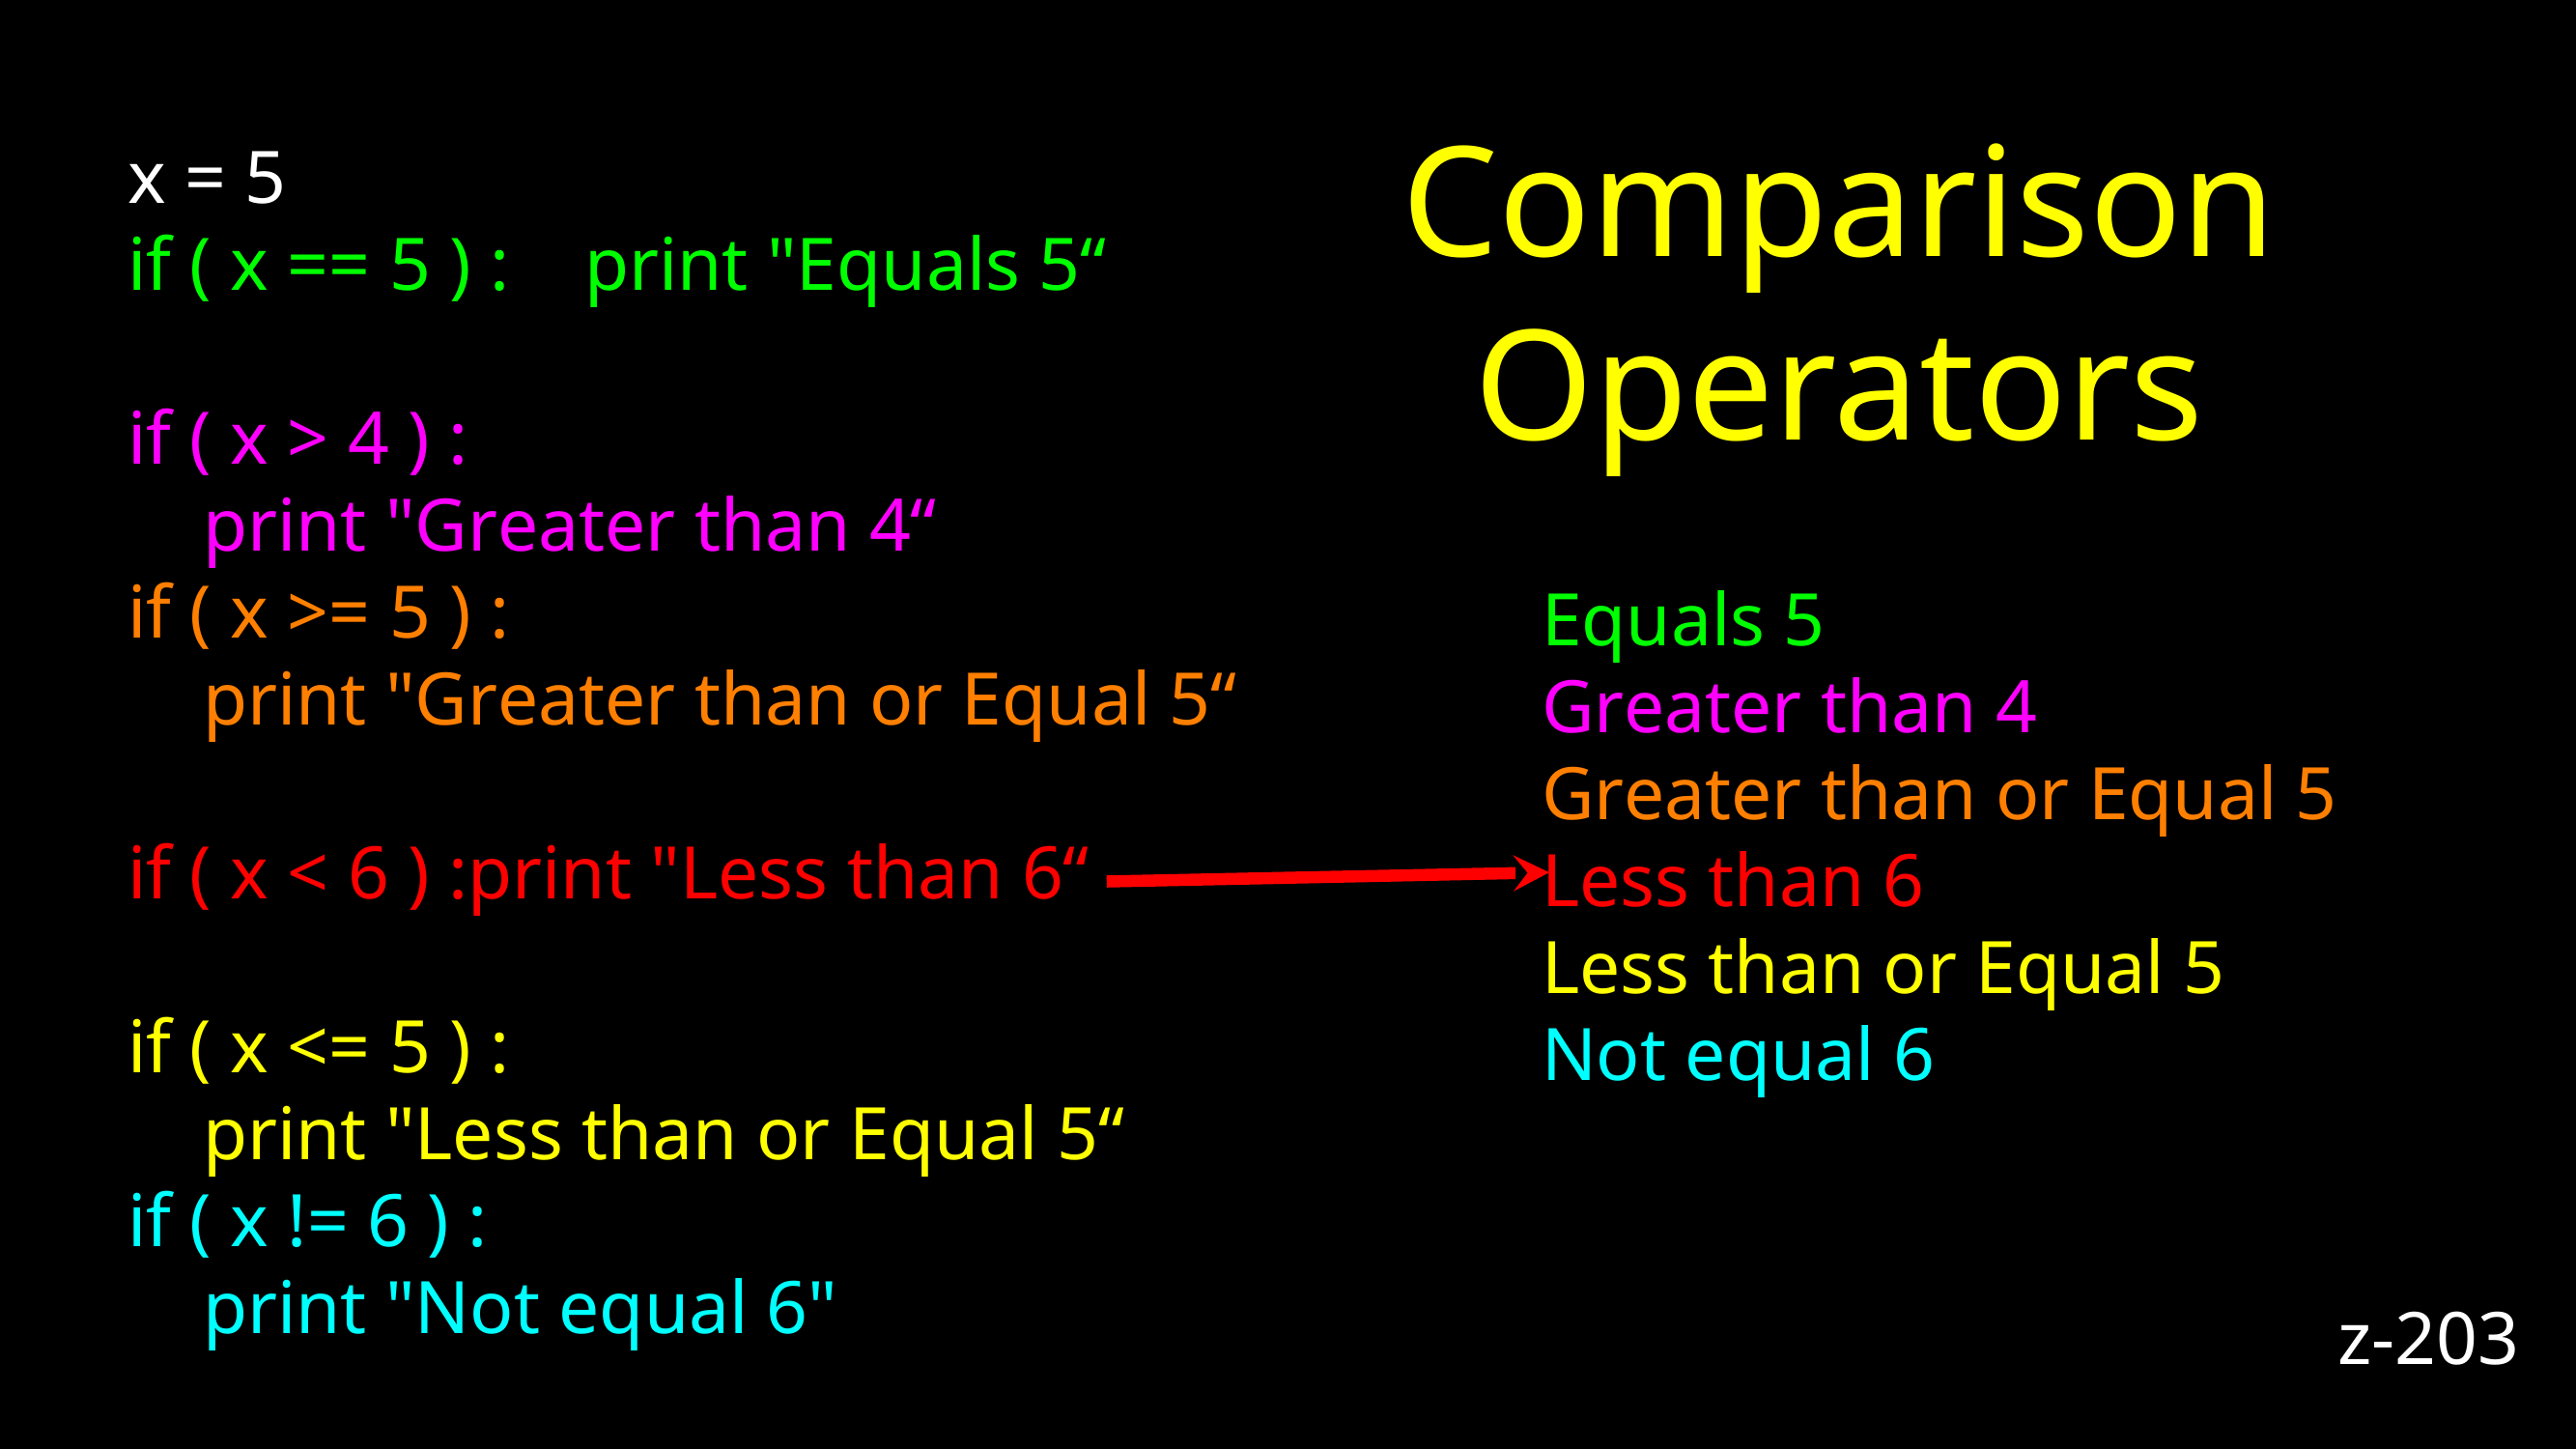

# Comparison Operators
x = 5
if ( x == 5 ) : print "Equals 5“
if ( x > 4 ) :
 print "Greater than 4“
if ( x >= 5 ) :
 print "Greater than or Equal 5“
if ( x < 6 ) :print "Less than 6“
if ( x <= 5 ) :
 print "Less than or Equal 5“
if ( x != 6 ) :
 print "Not equal 6"
Equals 5
Greater than 4
Greater than or Equal 5
Less than 6
Less than or Equal 5
Not equal 6
z-203